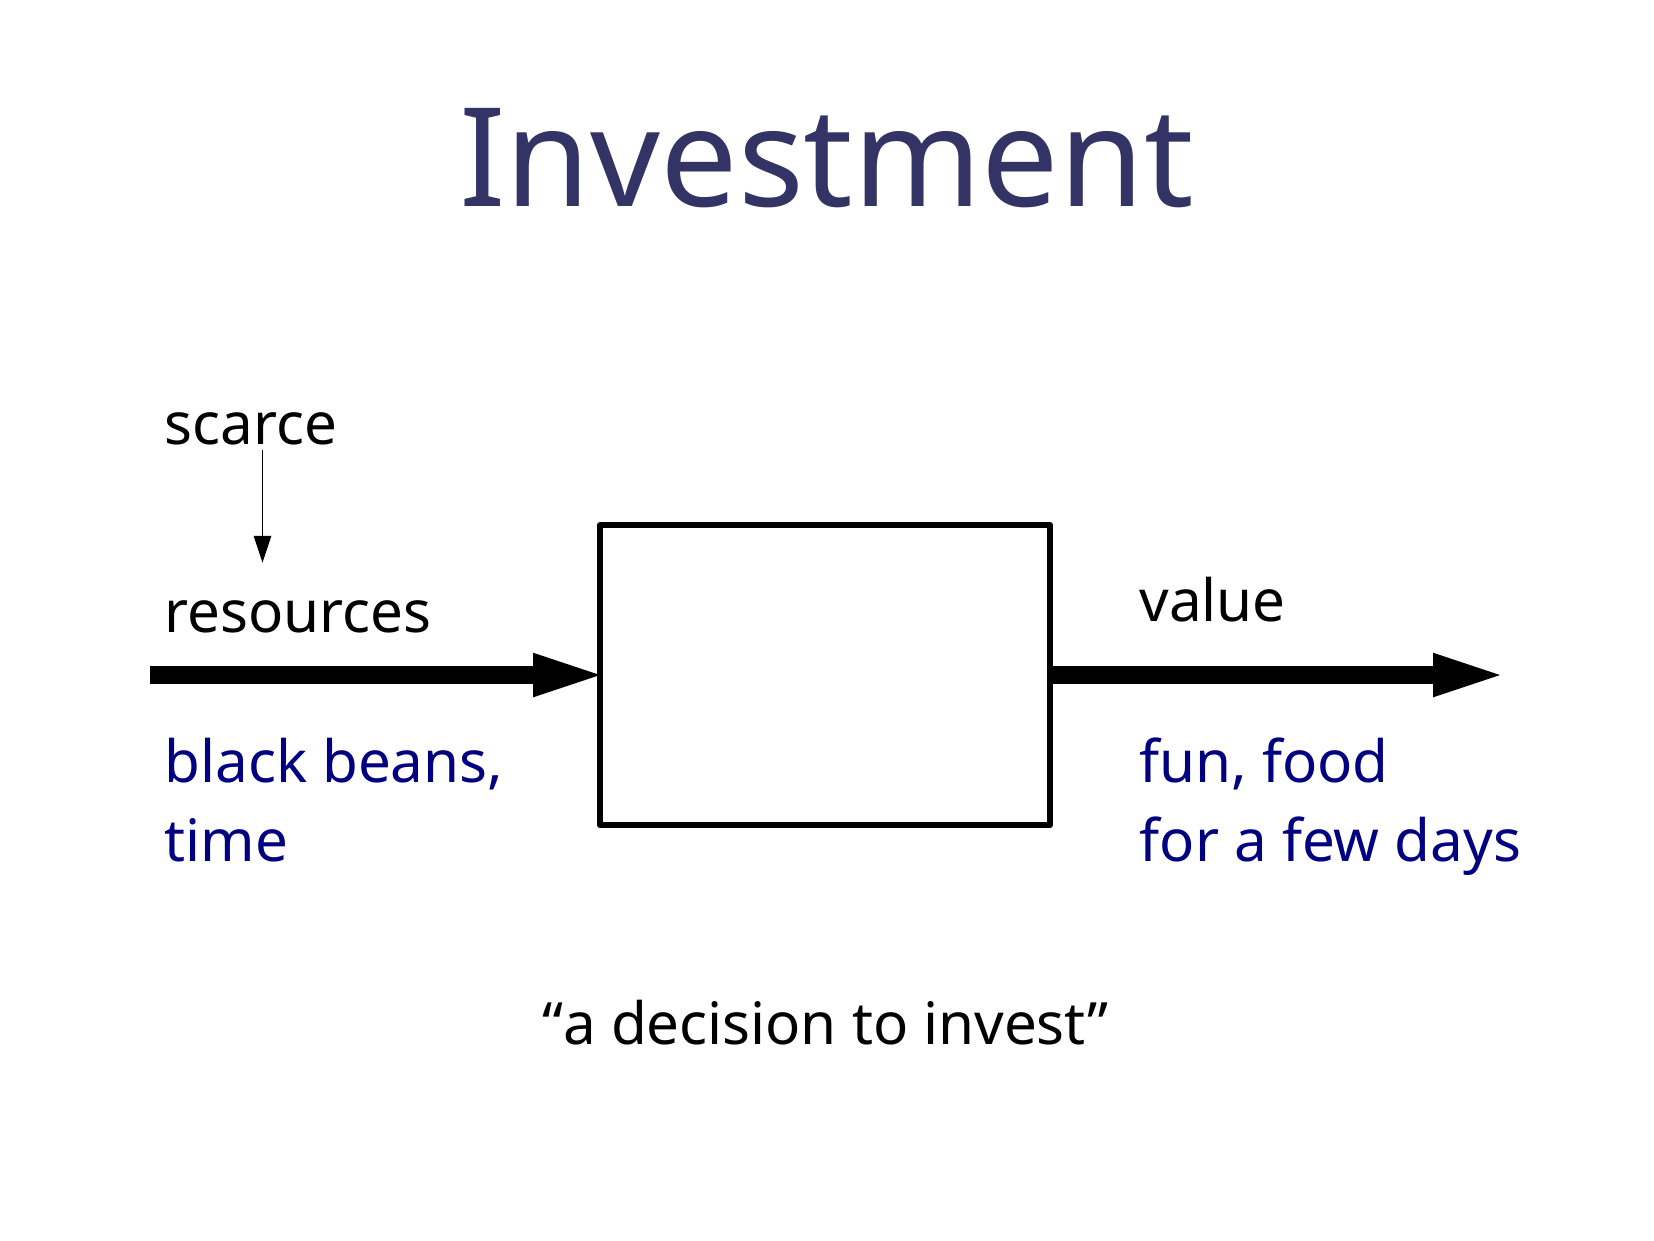

# Investment
scarce
value
resources
black beans,
time
fun, food
for a few days
“a decision to invest”